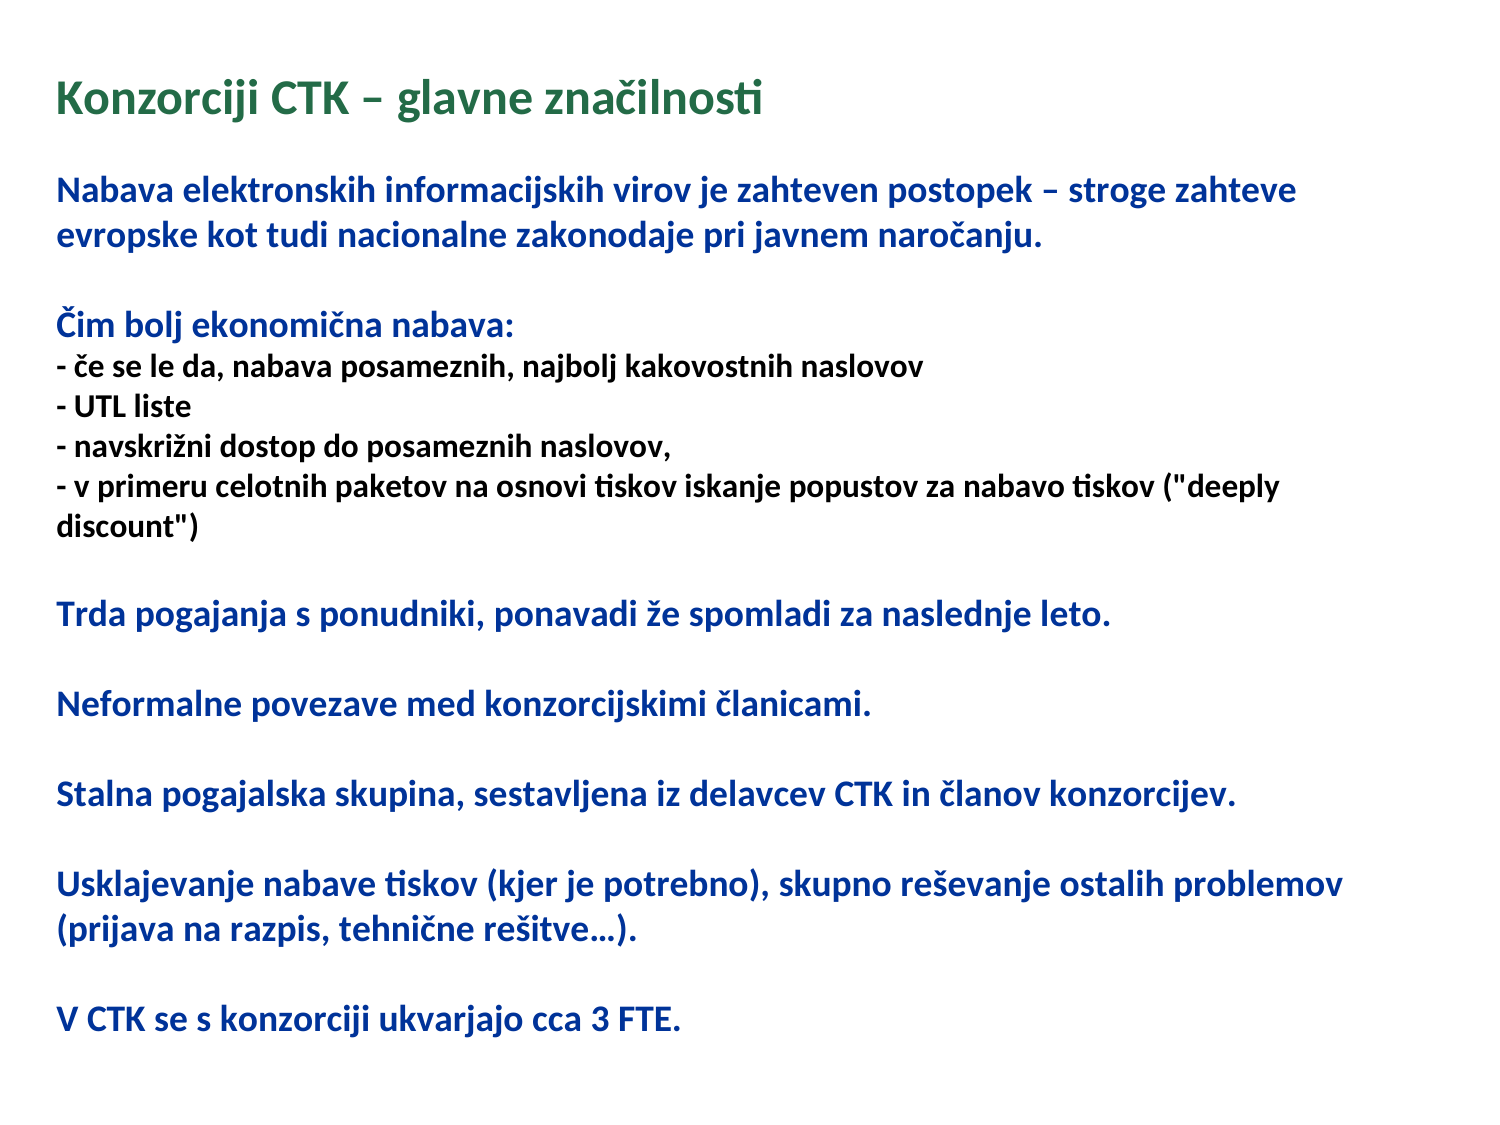

# Konzorciji CTK – glavne značilnosti Nabava elektronskih informacijskih virov je zahteven postopek – stroge zahteve evropske kot tudi nacionalne zakonodaje pri javnem naročanju. Čim bolj ekonomična nabava: - če se le da, nabava posameznih, najbolj kakovostnih naslovov - UTL liste - navskrižni dostop do posameznih naslovov, - v primeru celotnih paketov na osnovi tiskov iskanje popustov za nabavo tiskov ("deeply discount") Trda pogajanja s ponudniki, ponavadi že spomladi za naslednje leto. Neformalne povezave med konzorcijskimi članicami. Stalna pogajalska skupina, sestavljena iz delavcev CTK in članov konzorcijev. Usklajevanje nabave tiskov (kjer je potrebno), skupno reševanje ostalih problemov (prijava na razpis, tehnične rešitve…). V CTK se s konzorciji ukvarjajo cca 3 FTE.